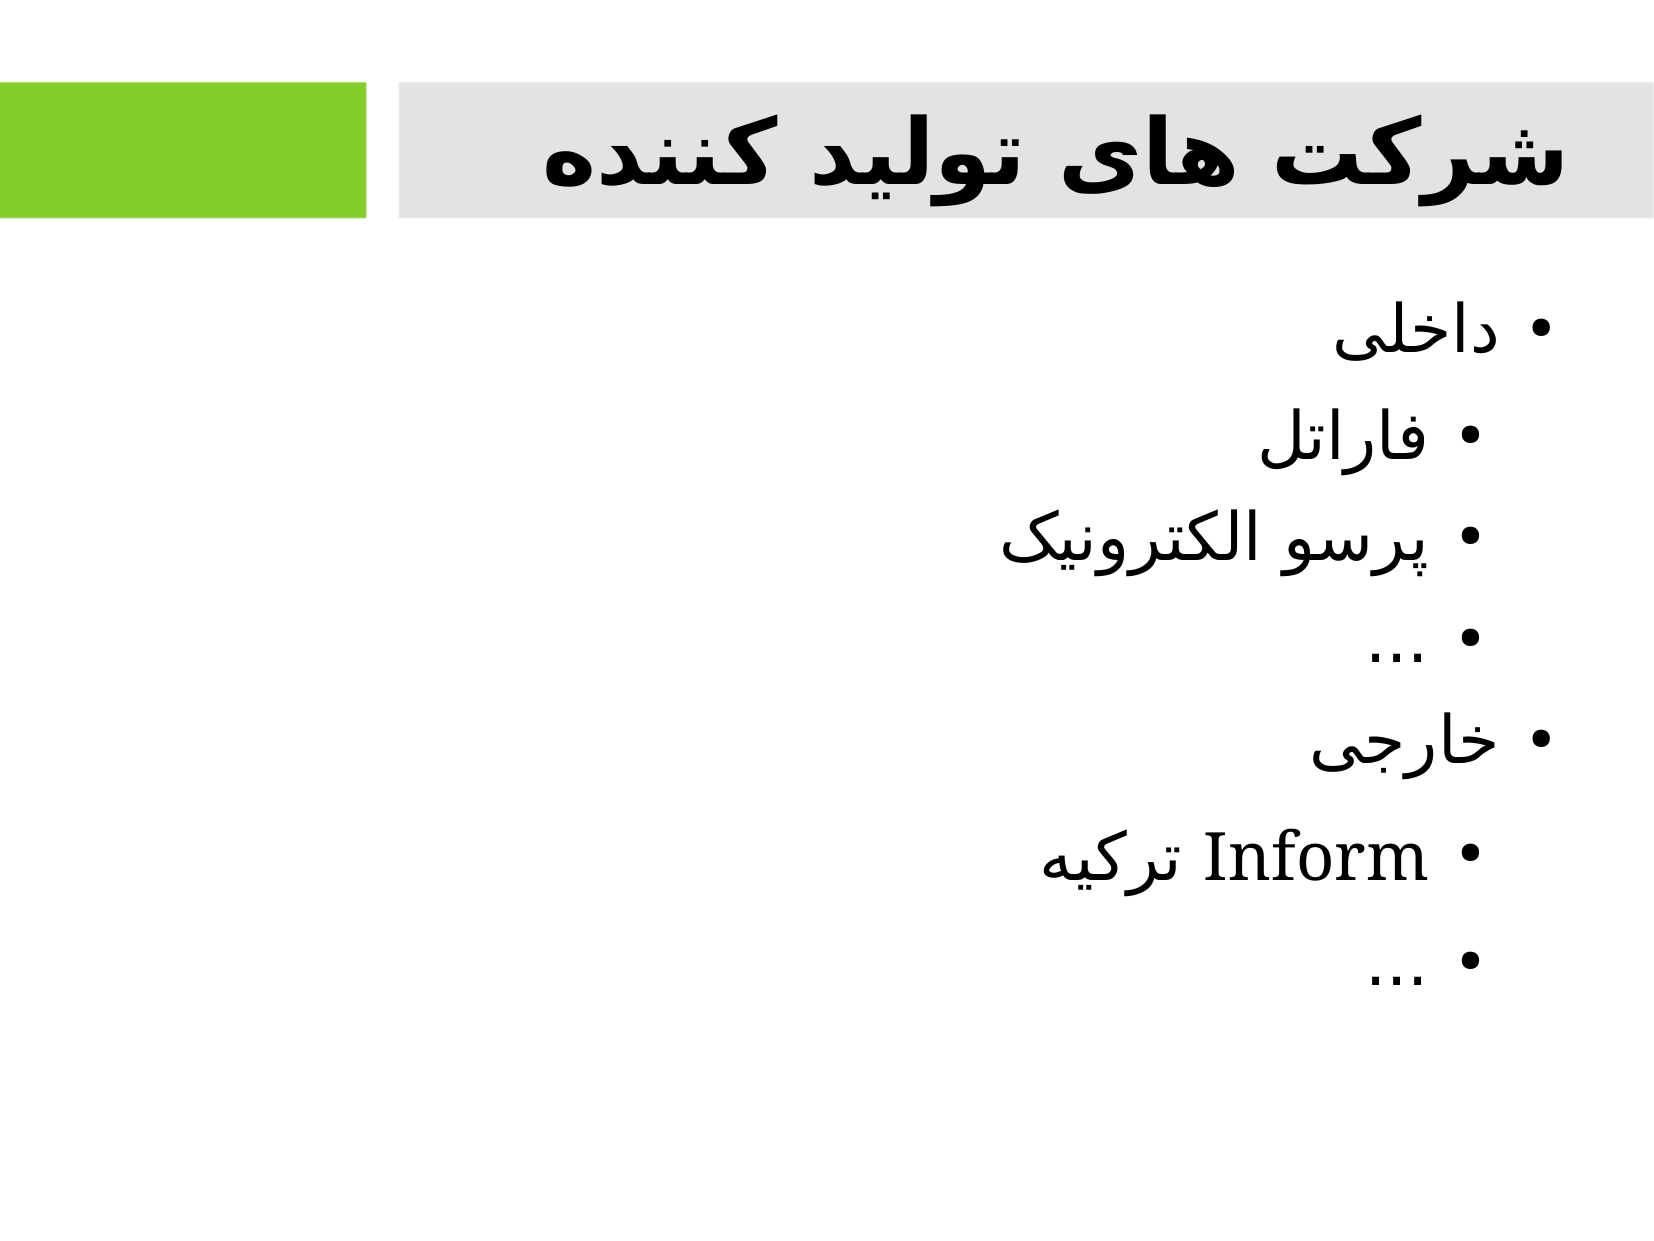

# شرکت های تولید کننده
داخلی
فاراتل
پرسو الکترونیک
...
خارجی
Inform ترکیه
...